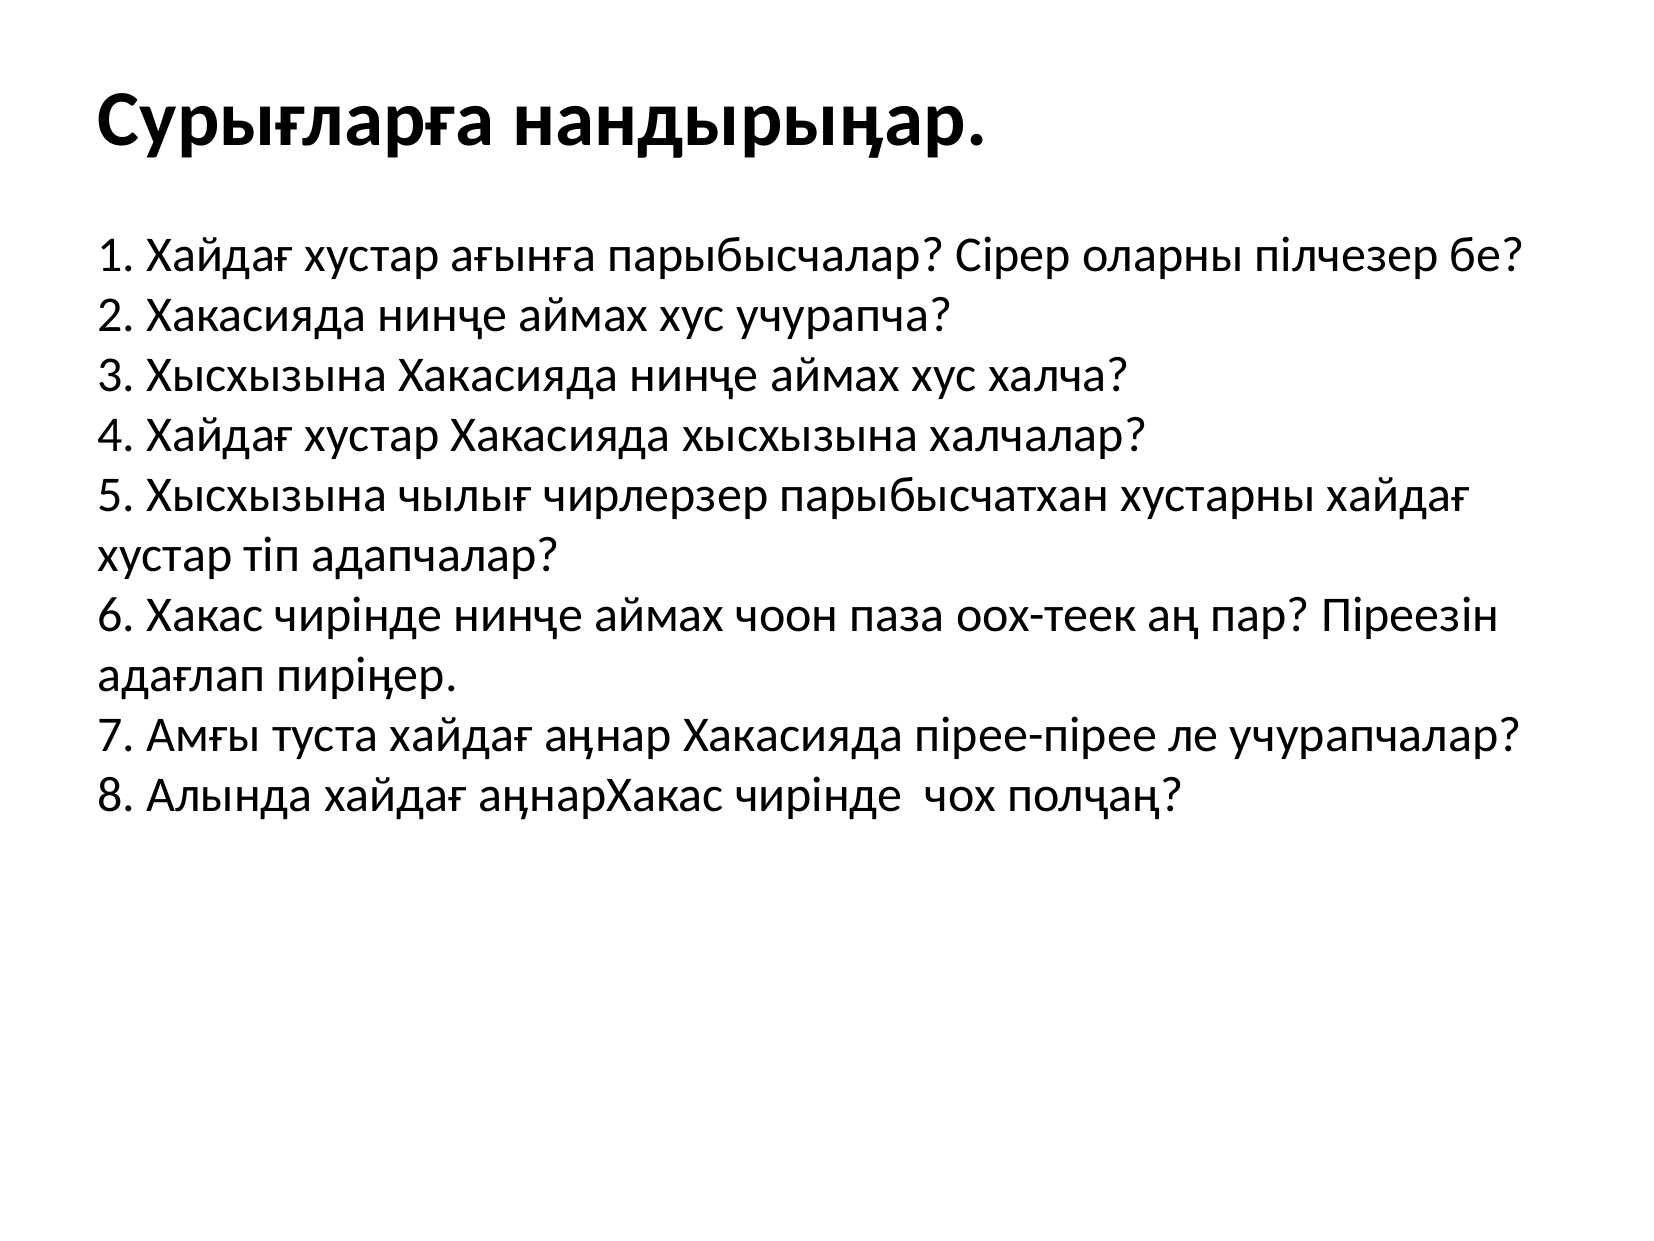

# Сурығларға нандырыӊар.
1. Хайдағ хустар ағынға парыбысчалар? Сiрер оларны пiлчезер бе?
2. Хакасияда нинҷе аймах хус учурапча?
3. Хысхызына Хакасияда нинҷе аймах хус халча?
4. Хайдағ хустар Хакасияда хысхызына халчалар?
5. Хысхызына чылығ чирлерзер парыбысчатхан хустарны хайдағ хустар тiп адапчалар?
6. Хакас чирiнде нинҷе аймах чоон паза оох-теек аң пар? Пiреезiн адағлап пирiӊер.
7. Амғы туста хайдағ аӊнар Хакасияда пірее-пірее ле учурапчалар?
8. Алында хайдағ аӊнарХакас чирiнде чох полҷаң?